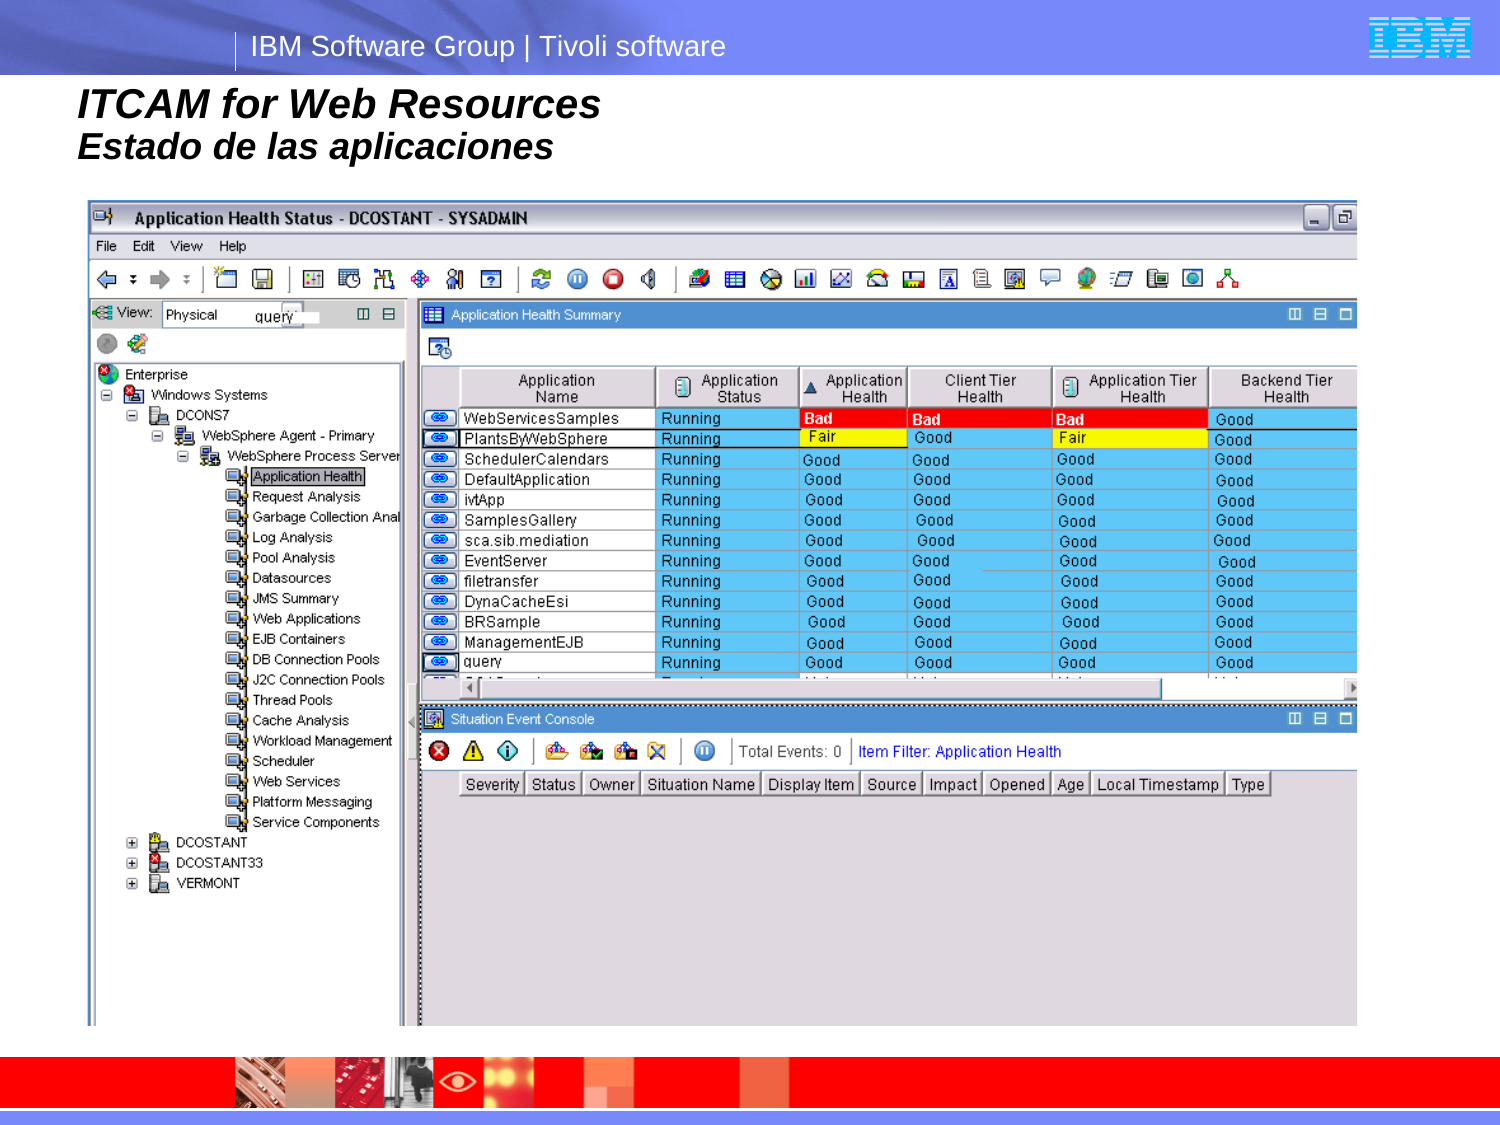

# ITCAM for Web Resources Estado de las aplicaciones